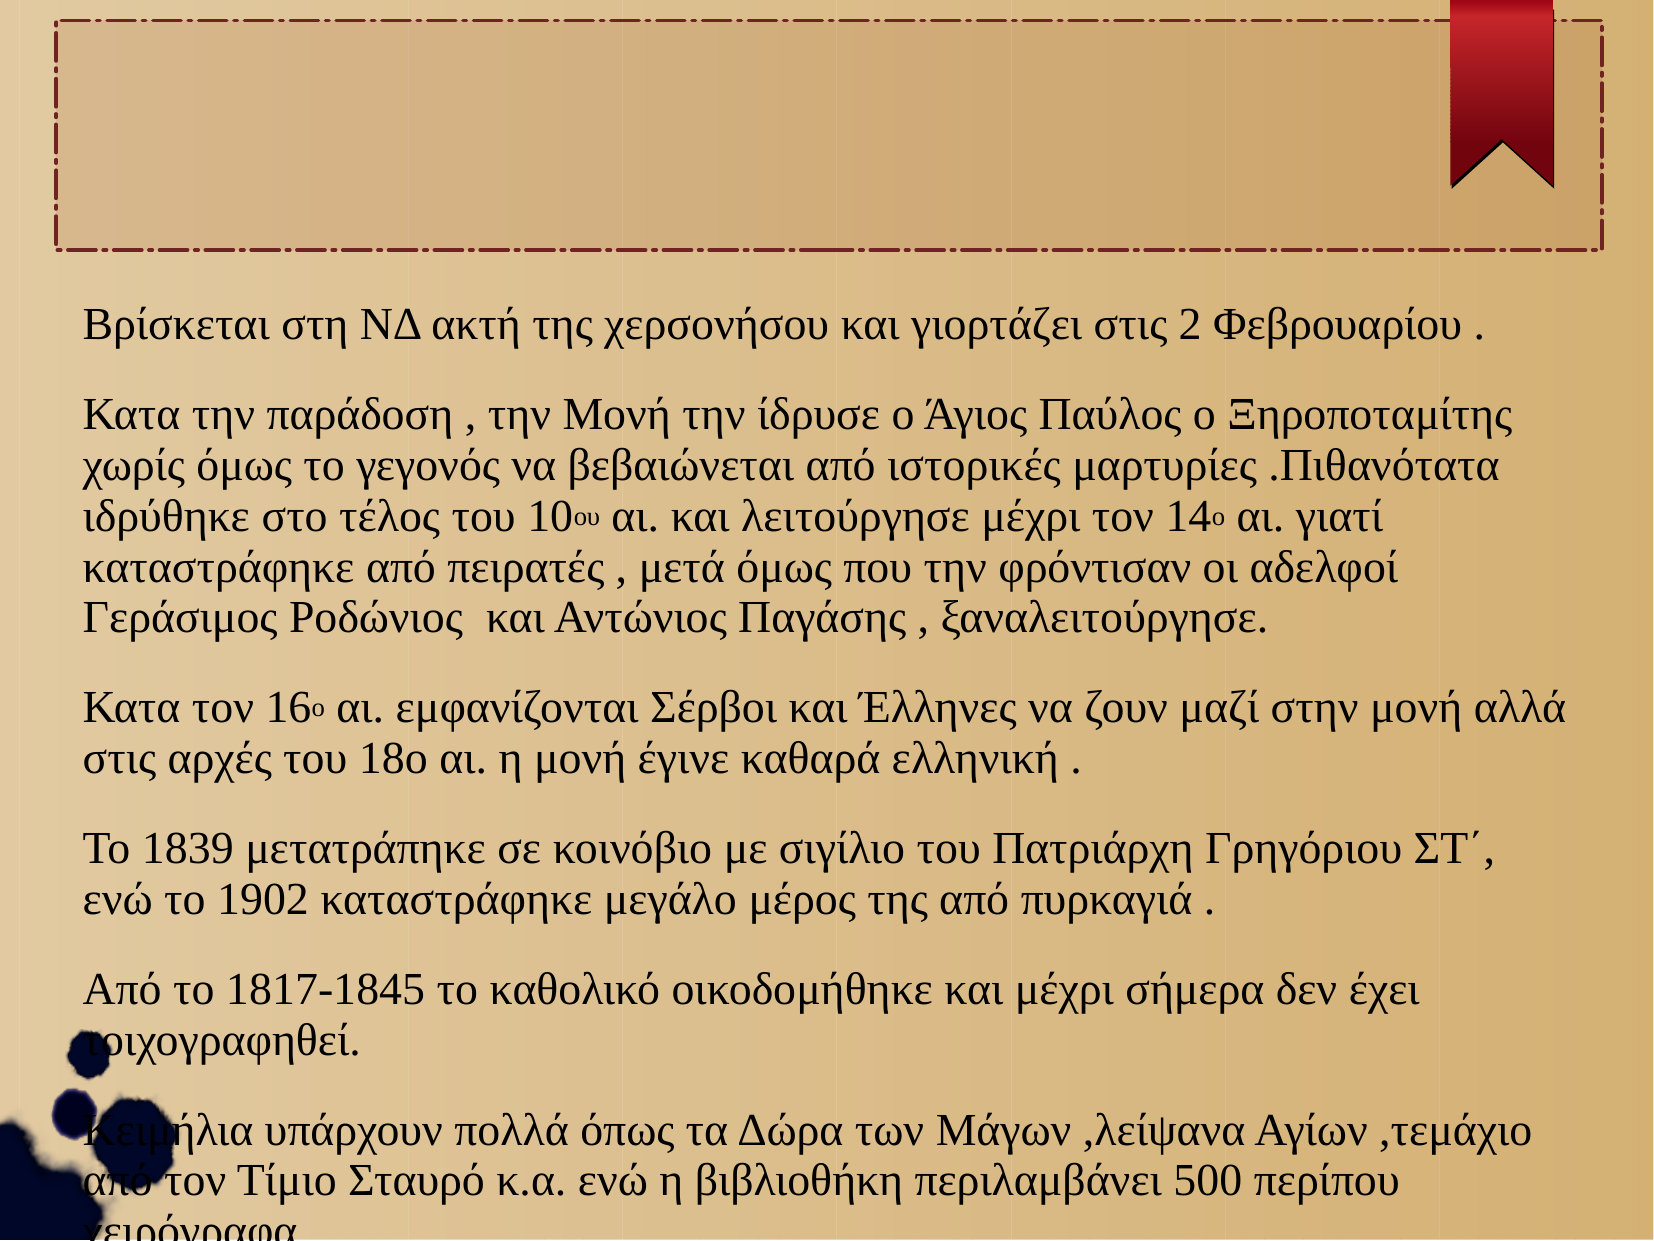

#
Βρίσκεται στη ΝΔ ακτή της χερσονήσου και γιορτάζει στις 2 Φεβρουαρίου .
Κατα την παράδοση , την Μονή την ίδρυσε ο Άγιος Παύλος ο Ξηροποταμίτης χωρίς όμως το γεγονός να βεβαιώνεται από ιστορικές μαρτυρίες .Πιθανότατα ιδρύθηκε στο τέλος του 10ου αι. και λειτούργησε μέχρι τον 14ο αι. γιατί καταστράφηκε από πειρατές , μετά όμως που την φρόντισαν οι αδελφοί Γεράσιμος Ροδώνιος και Αντώνιος Παγάσης , ξαναλειτούργησε.
Κατα τον 16ο αι. εμφανίζονται Σέρβοι και Έλληνες να ζουν μαζί στην μονή αλλά στις αρχές του 18ο αι. η μονή έγινε καθαρά ελληνική .
Το 1839 μετατράπηκε σε κοινόβιο με σιγίλιο του Πατριάρχη Γρηγόριου ΣΤ΄, ενώ το 1902 καταστράφηκε μεγάλο μέρος της από πυρκαγιά .
Από το 1817-1845 το καθολικό οικοδομήθηκε και μέχρι σήμερα δεν έχει τοιχογραφηθεί.
Κειμήλια υπάρχουν πολλά όπως τα Δώρα των Μάγων ,λείψανα Αγίων ,τεμάχιο από τον Τίμιο Σταυρό κ.α. ενώ η βιβλιοθήκη περιλαμβάνει 500 περίπου χειρόγραφα.
Τέλος, εξαρτήματα της μονής είναι η Νέα Σκήτη όπου βρίσκεται κοντά στην μονή και αποτελείται από 28 καλύβες,και την Σκήτη του Λάκκου όπου αποτελείται από 25 καλύβες με λίγους μοναχούς Ρουμάνους.